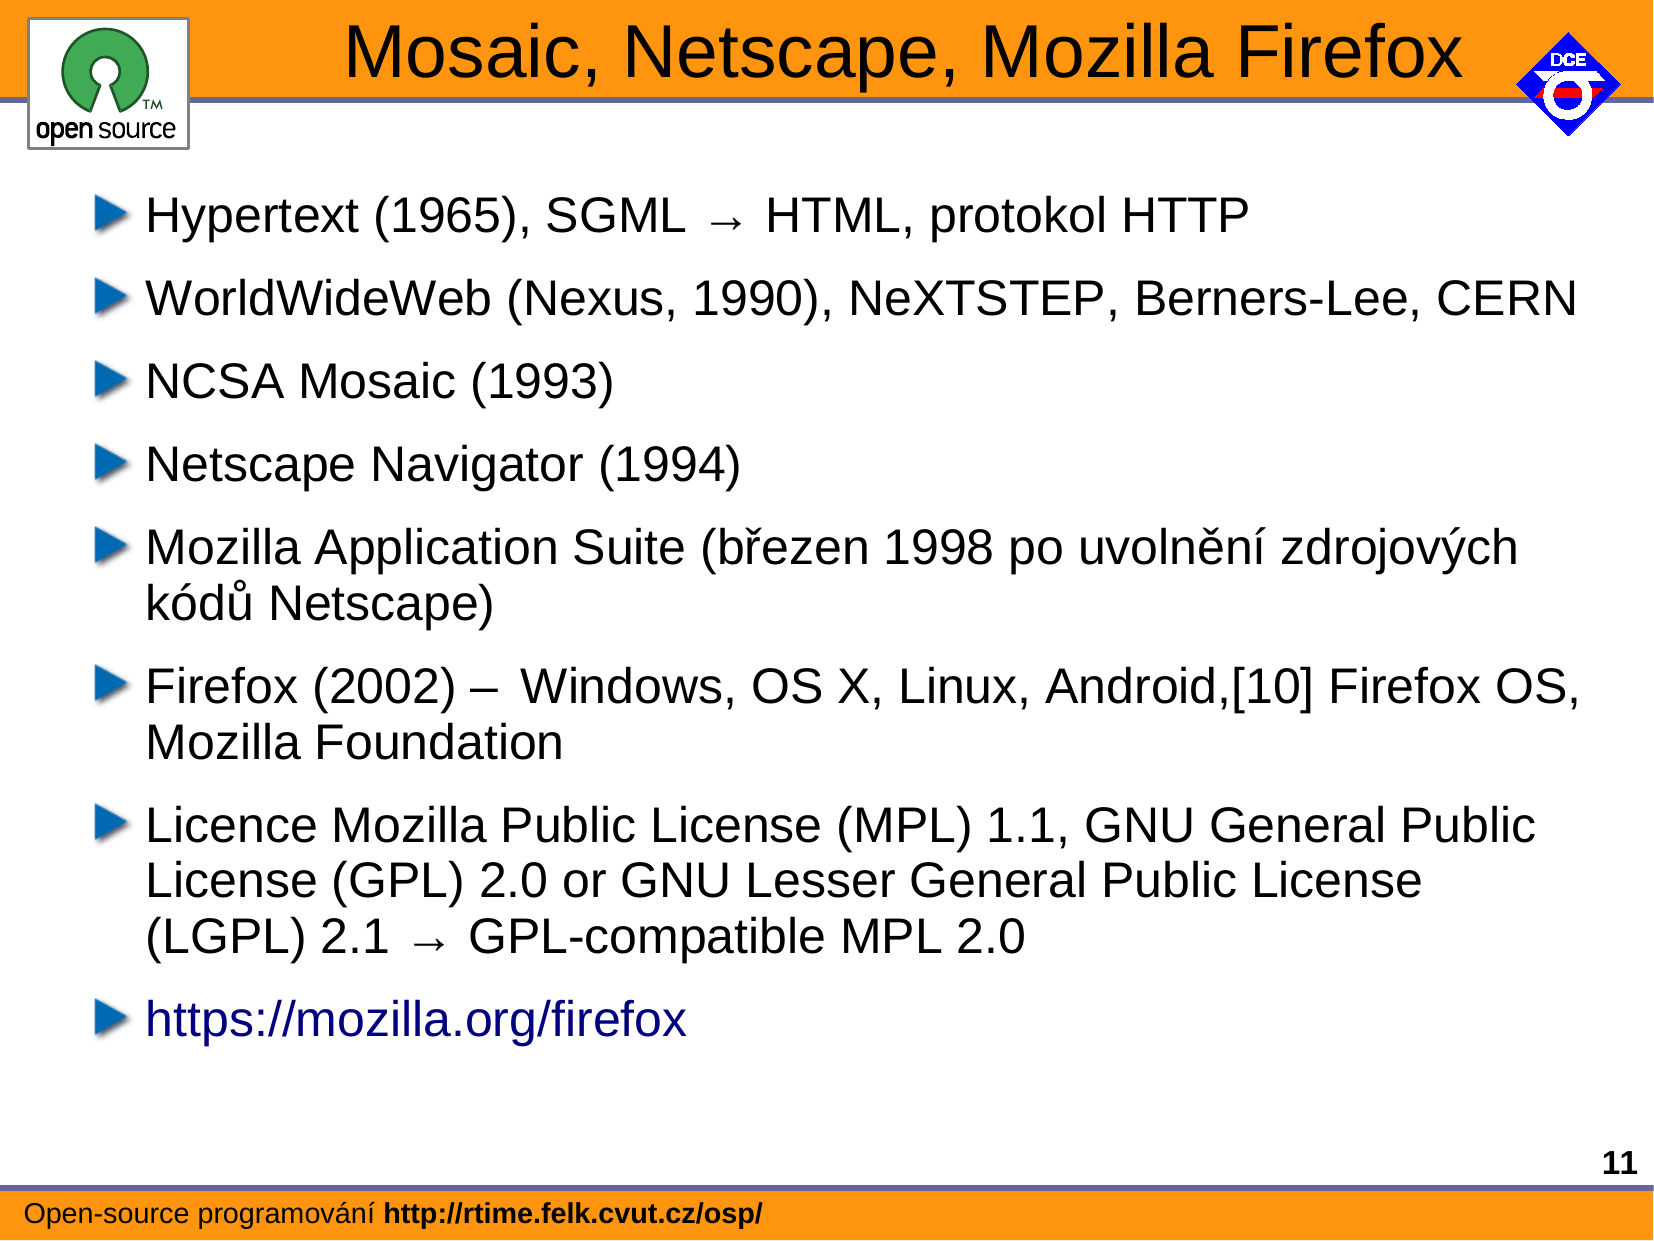

# Mosaic, Netscape, Mozilla Firefox
Hypertext (1965), SGML → HTML, protokol HTTP
WorldWideWeb (Nexus, 1990), NeXTSTEP, Berners-Lee, CERN
NCSA Mosaic (1993)
Netscape Navigator (1994)
Mozilla Application Suite (březen 1998 po uvolnění zdrojových kódů Netscape)
Firefox (2002) – 	Windows, OS X, Linux, Android,[10] Firefox OS, Mozilla Foundation
Licence Mozilla Public License (MPL) 1.1, GNU General Public License (GPL) 2.0 or GNU Lesser General Public License (LGPL) 2.1 → GPL-compatible MPL 2.0
https://mozilla.org/firefox